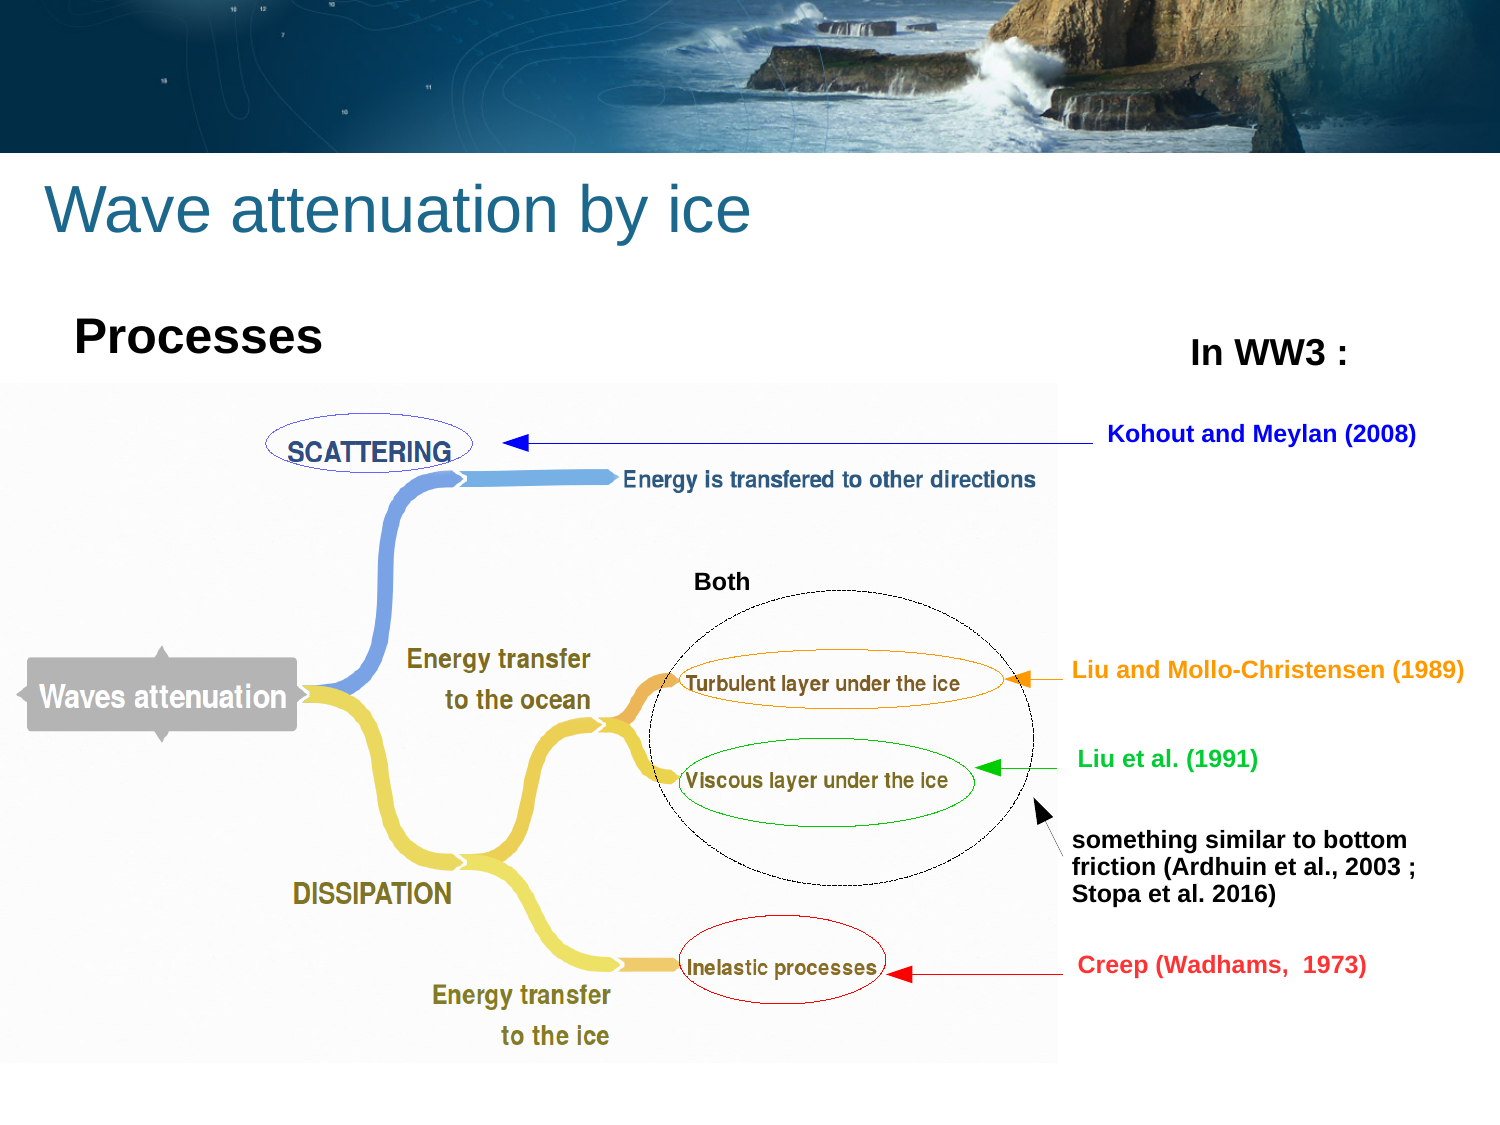

# Wave attenuation by ice
Processes
In WW3 :
Kohout and Meylan (2008)
Both
Liu and Mollo-Christensen (1989)
Liu et al. (1991)
something similar to bottom friction (Ardhuin et al., 2003 ; Stopa et al. 2016)
Creep (Wadhams, 1973)